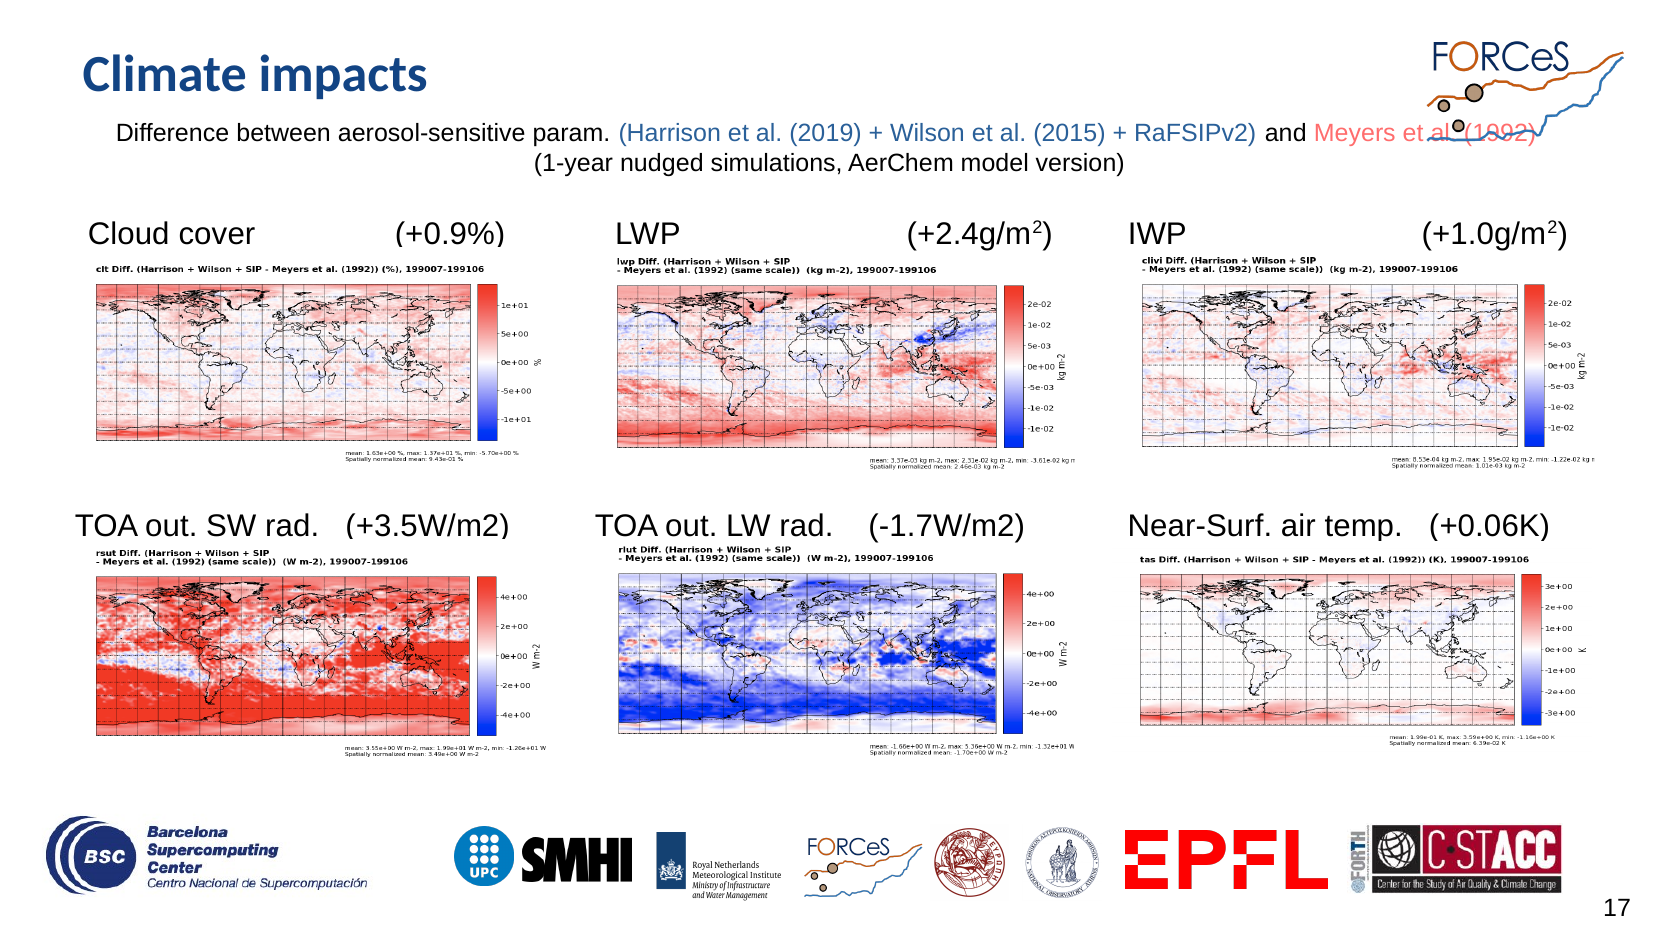

a5yk Meyers
a5xy Harrison + W + SIP
Climate impacts
Difference between aerosol-sensitive param. (Harrison et al. (2019) + Wilson et al. (2015) + RaFSIPv2) and Meyers et al. (1992)
(1-year nudged simulations, AerChem model version)
Cloud cover (+0.9%)
LWP (+2.4g/m2)
IWP (+1.0g/m2)
TOA out. SW rad. (+3.5W/m2)
TOA out. LW rad. (-1.7W/m2)
 Near-Surf. air temp. (+0.06K)
In comparison to Meyers et al. (1992) parameterization, with the A-s param. there is more cloud cover (mainly more liq. Cluds) which:
- increases the SWup_TOA (global average: 100.2 vs 103.7W/m2)
- decreases the LWup_TOA (global average:
Therefore, more thermal energy is kept in the system and makes the temperature rise (gl. Ave: +0.06K, ranging from 0.2 to -3.6K)
Globally, there is, on average, an increase in cloud cover with the new ice nucleation parameterization (PIP+SIPv2), in comparison to the Meyers et al. (1992) simulation, due to increase of liquid water path (Fig. 4). The global near-surface temperature increases on average by 0.05 K, while regionally, the temperature change ranges from -2.4 to 3.6 K (Fig. 4b). Radiative fluxes changes at the top of the atmosphere (TOA) are consistent with the cloud cover differences. There is a clear increase in the short-wavelength (SW) radiation flux at the TOA returning to space and a global decrease of the long-wavelength (LW) counterpart (Fig. 4d,f).
WIP: still working on the parametrizations, final results may change
Why LWP and IWP increase: bc less precip? yes